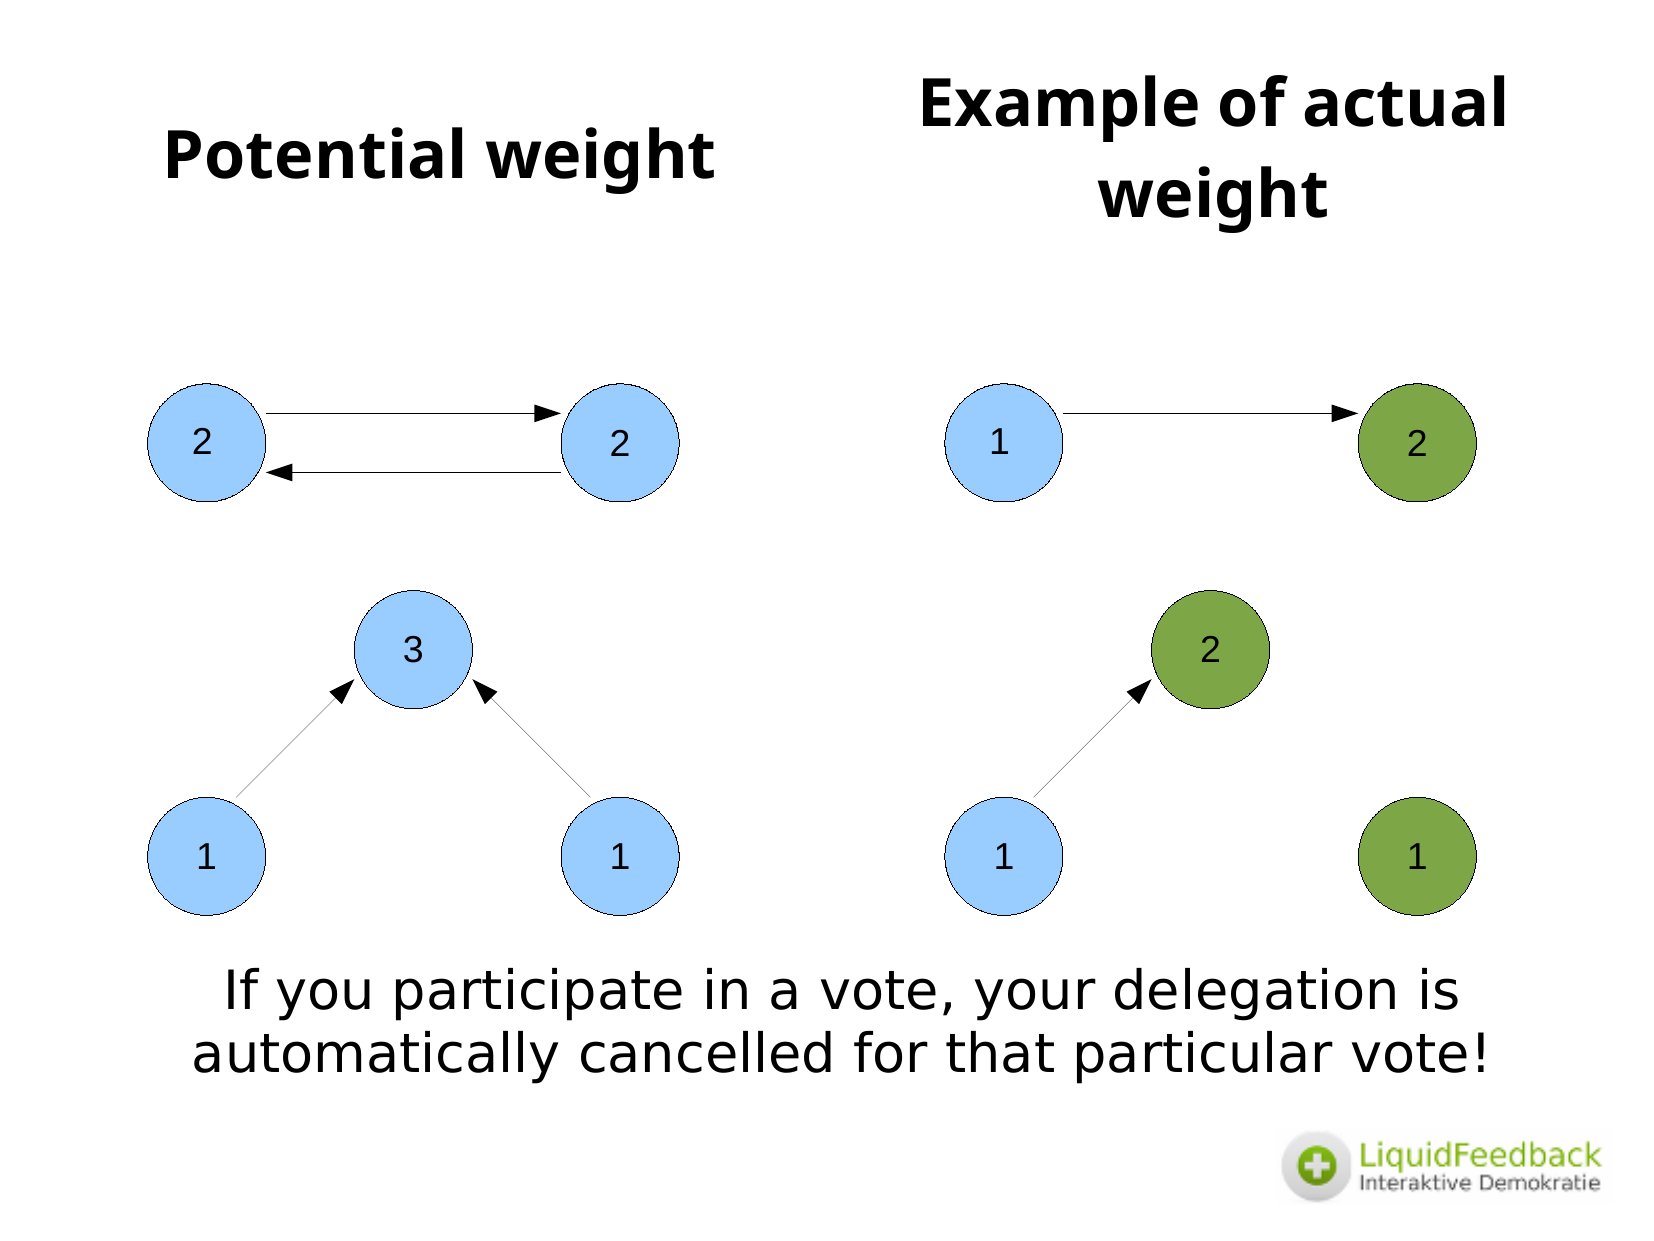

Example of actual weight
# Potential weight
2
2
2
1
3
2
1
1
1
1
If you participate in a vote, your delegation is automatically cancelled for that particular vote!